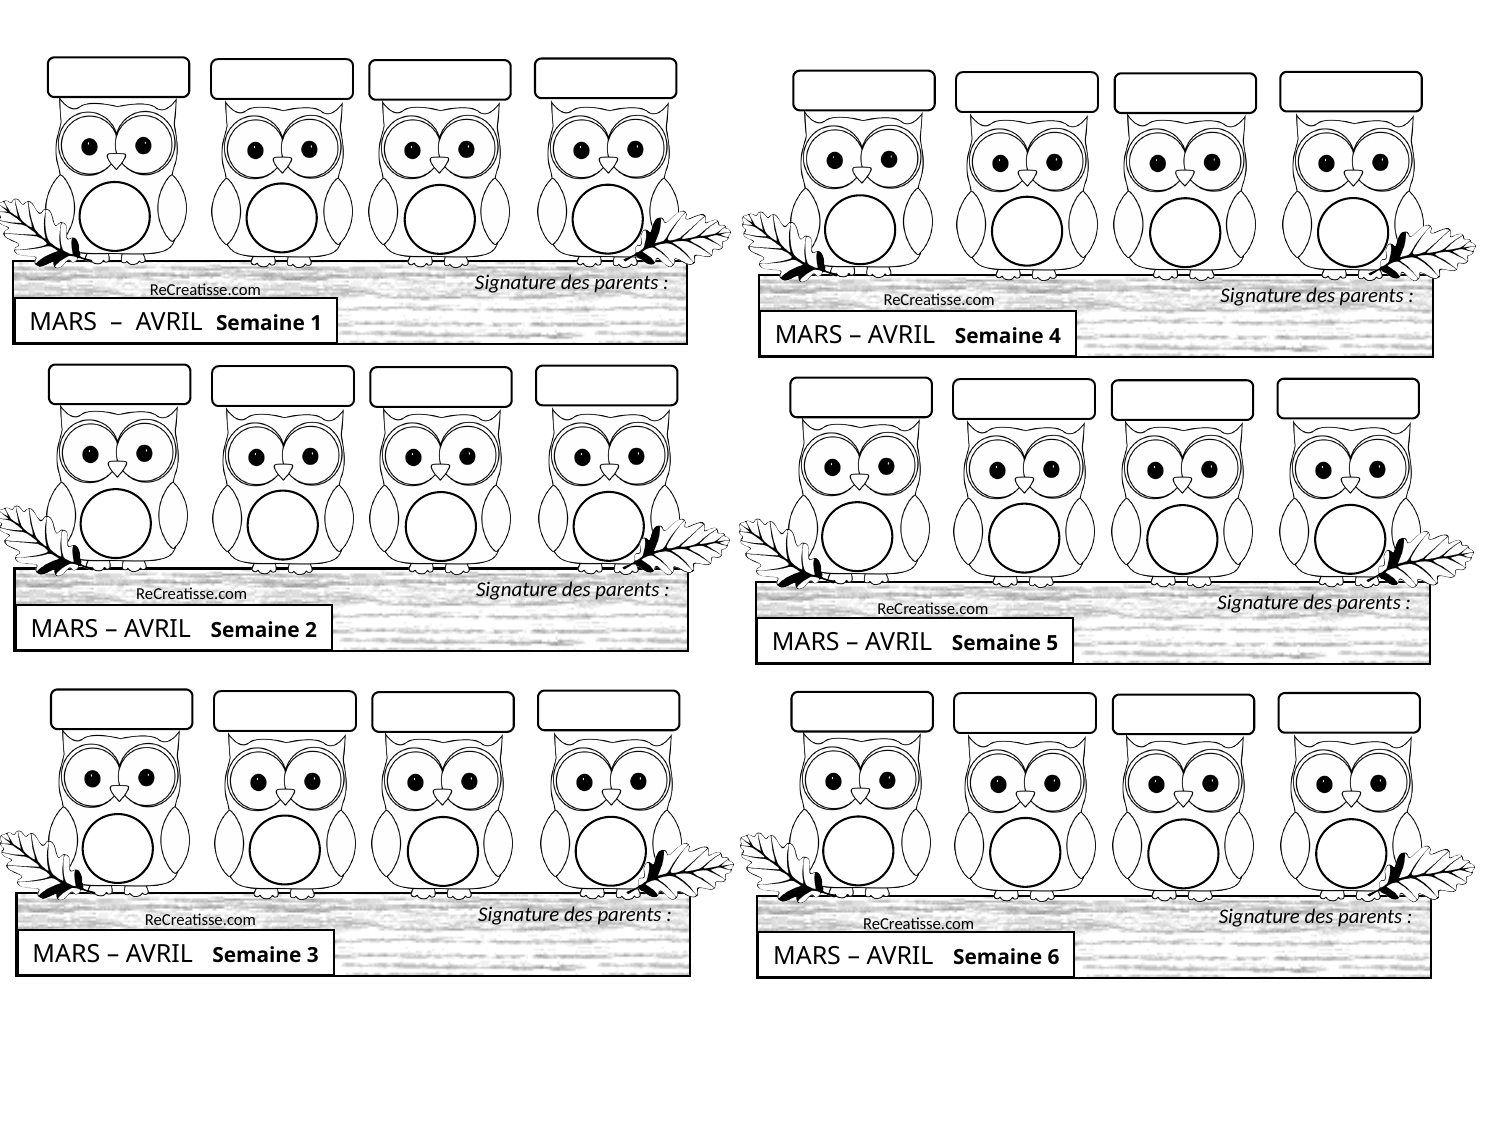

Signature des parents :
ReCreatisse.com
Signature des parents :
ReCreatisse.com
MARS – AVRIL Semaine 1
MARS – AVRIL Semaine 4
Signature des parents :
ReCreatisse.com
Signature des parents :
ReCreatisse.com
MARS – AVRIL Semaine 2
MARS – AVRIL Semaine 5
Signature des parents :
Signature des parents :
ReCreatisse.com
ReCreatisse.com
MARS – AVRIL Semaine 3
MARS – AVRIL Semaine 6